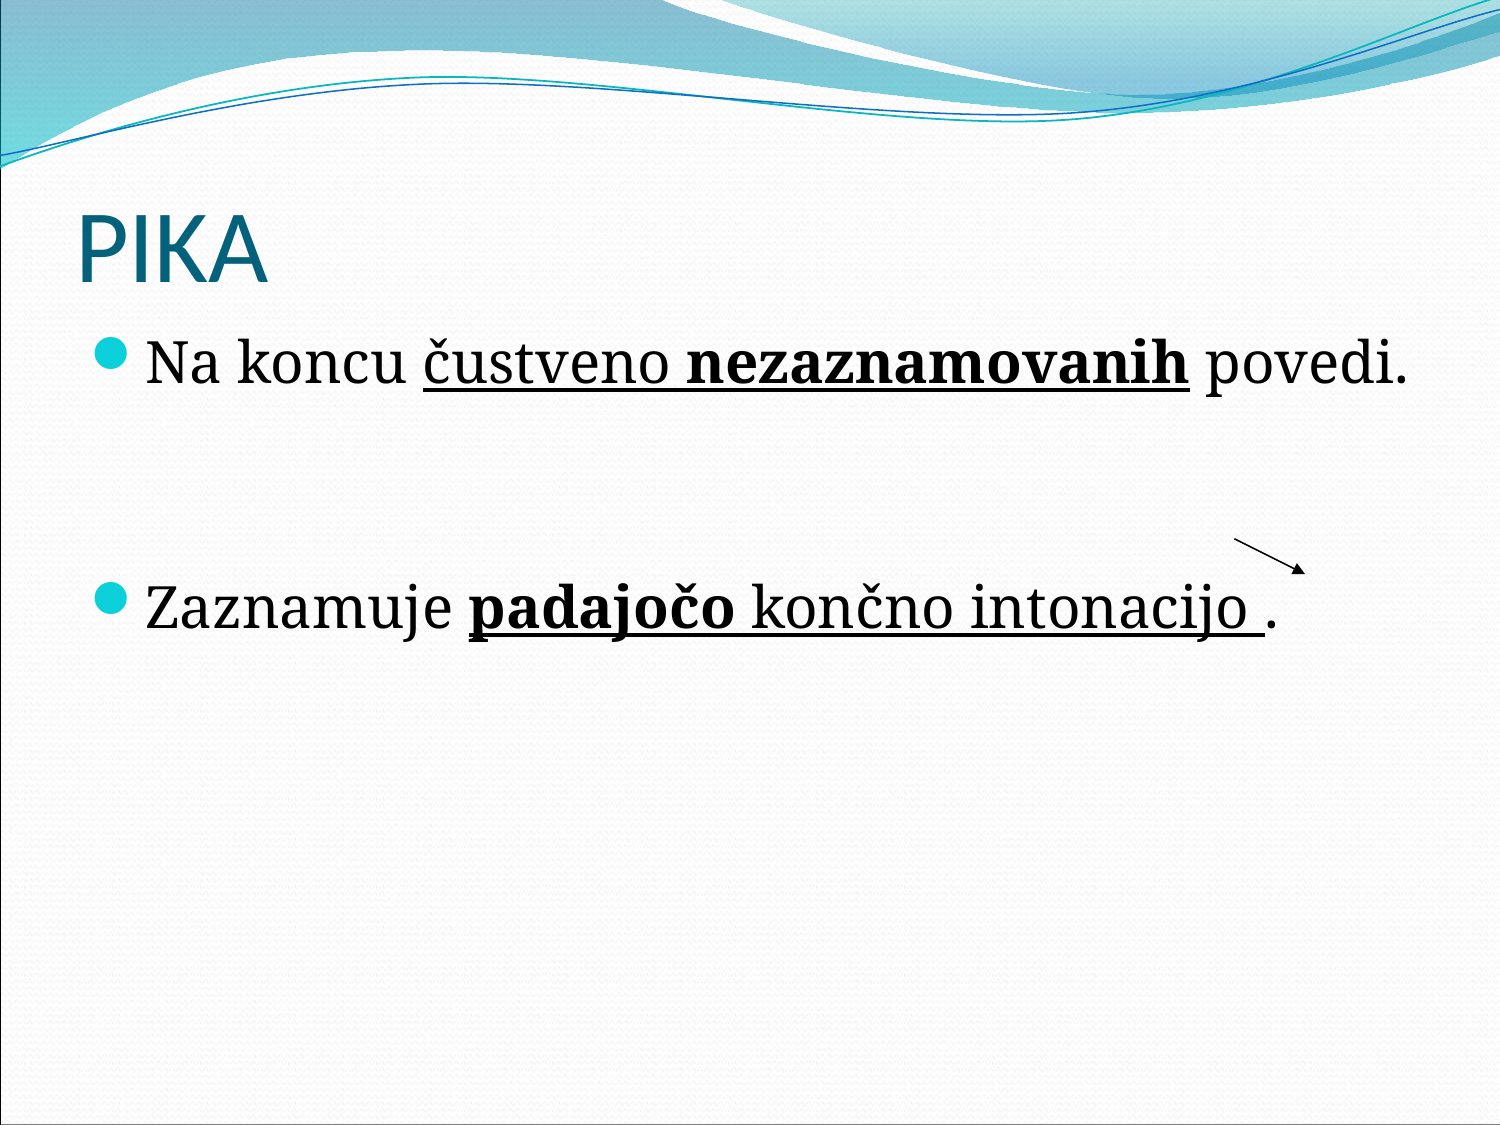

# PIKA
Na koncu čustveno nezaznamovanih povedi.
Zaznamuje padajočo končno intonacijo .